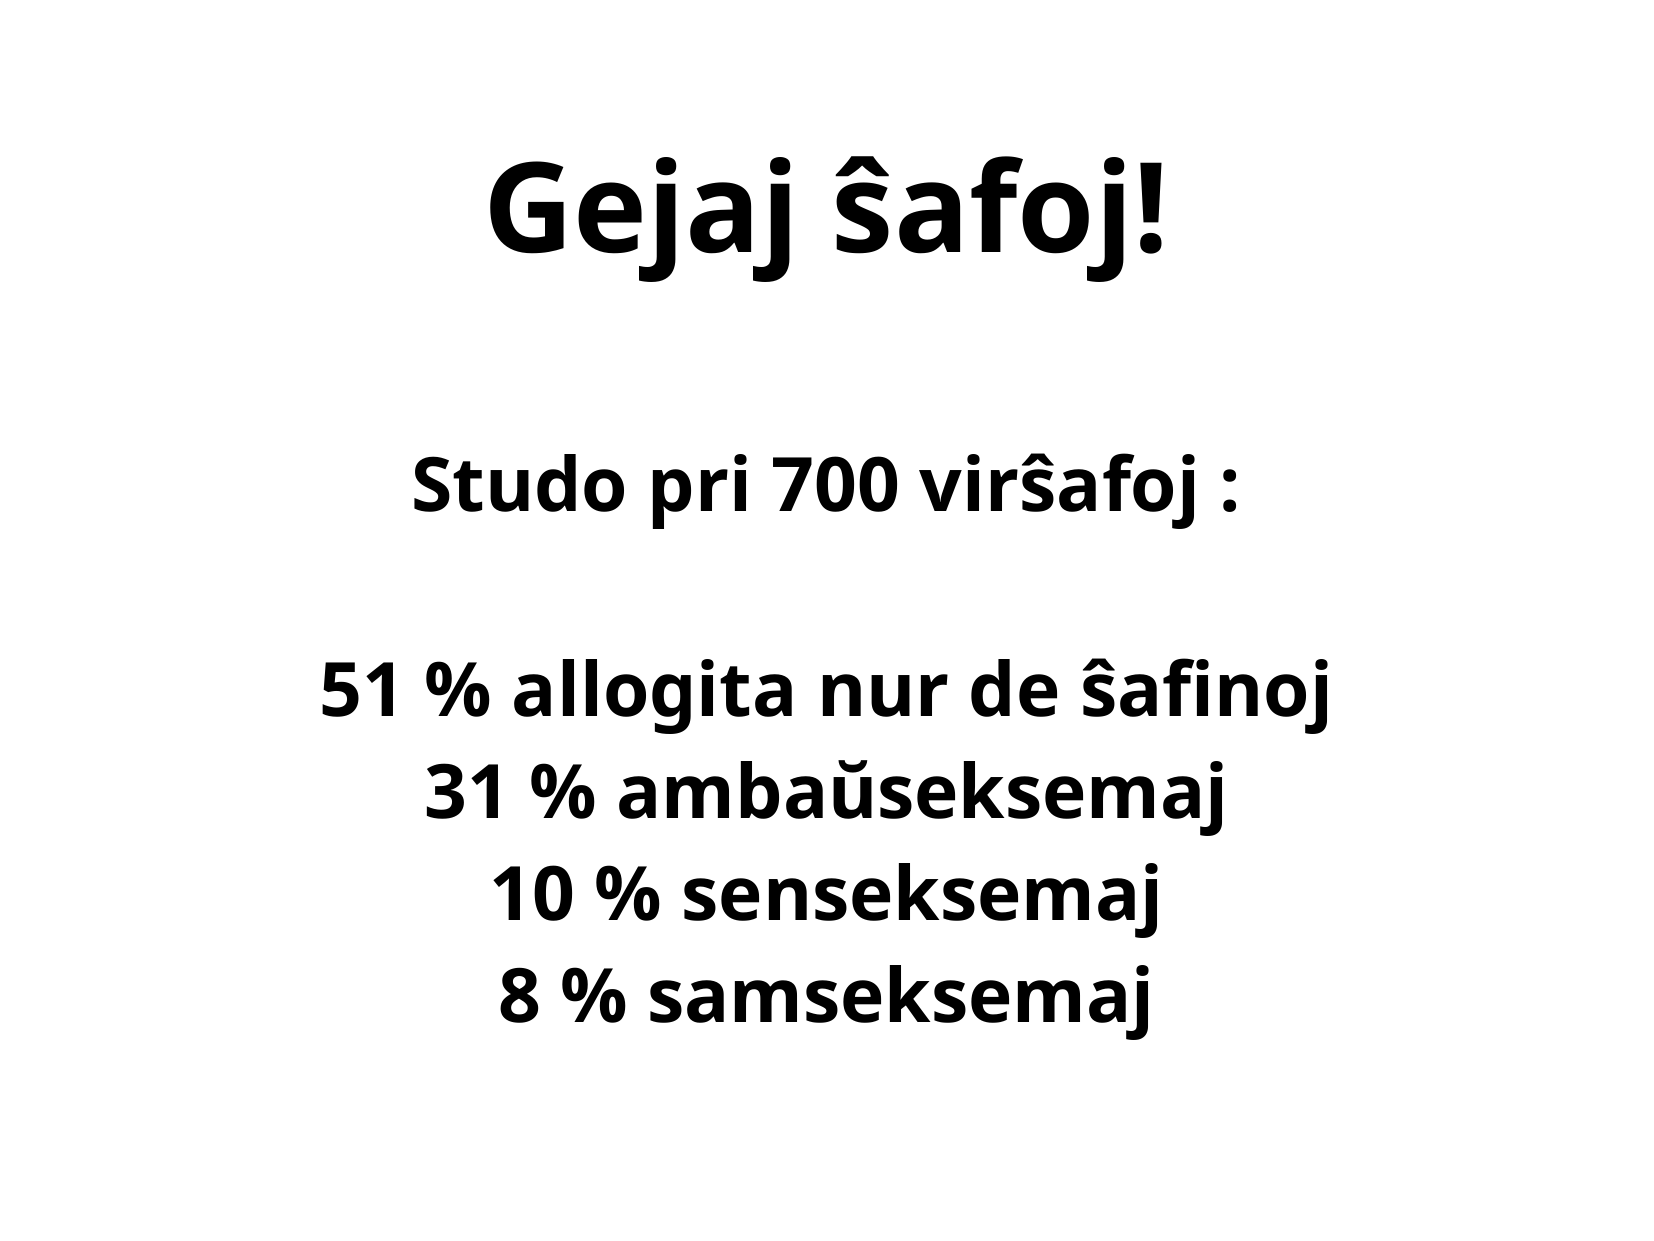

# Gejaj ŝafoj!
Studo pri 700 virŝafoj :
51 % allogita nur de ŝafinoj
31 % ambaŭseksemaj
10 % senseksemaj
8 % samseksemaj